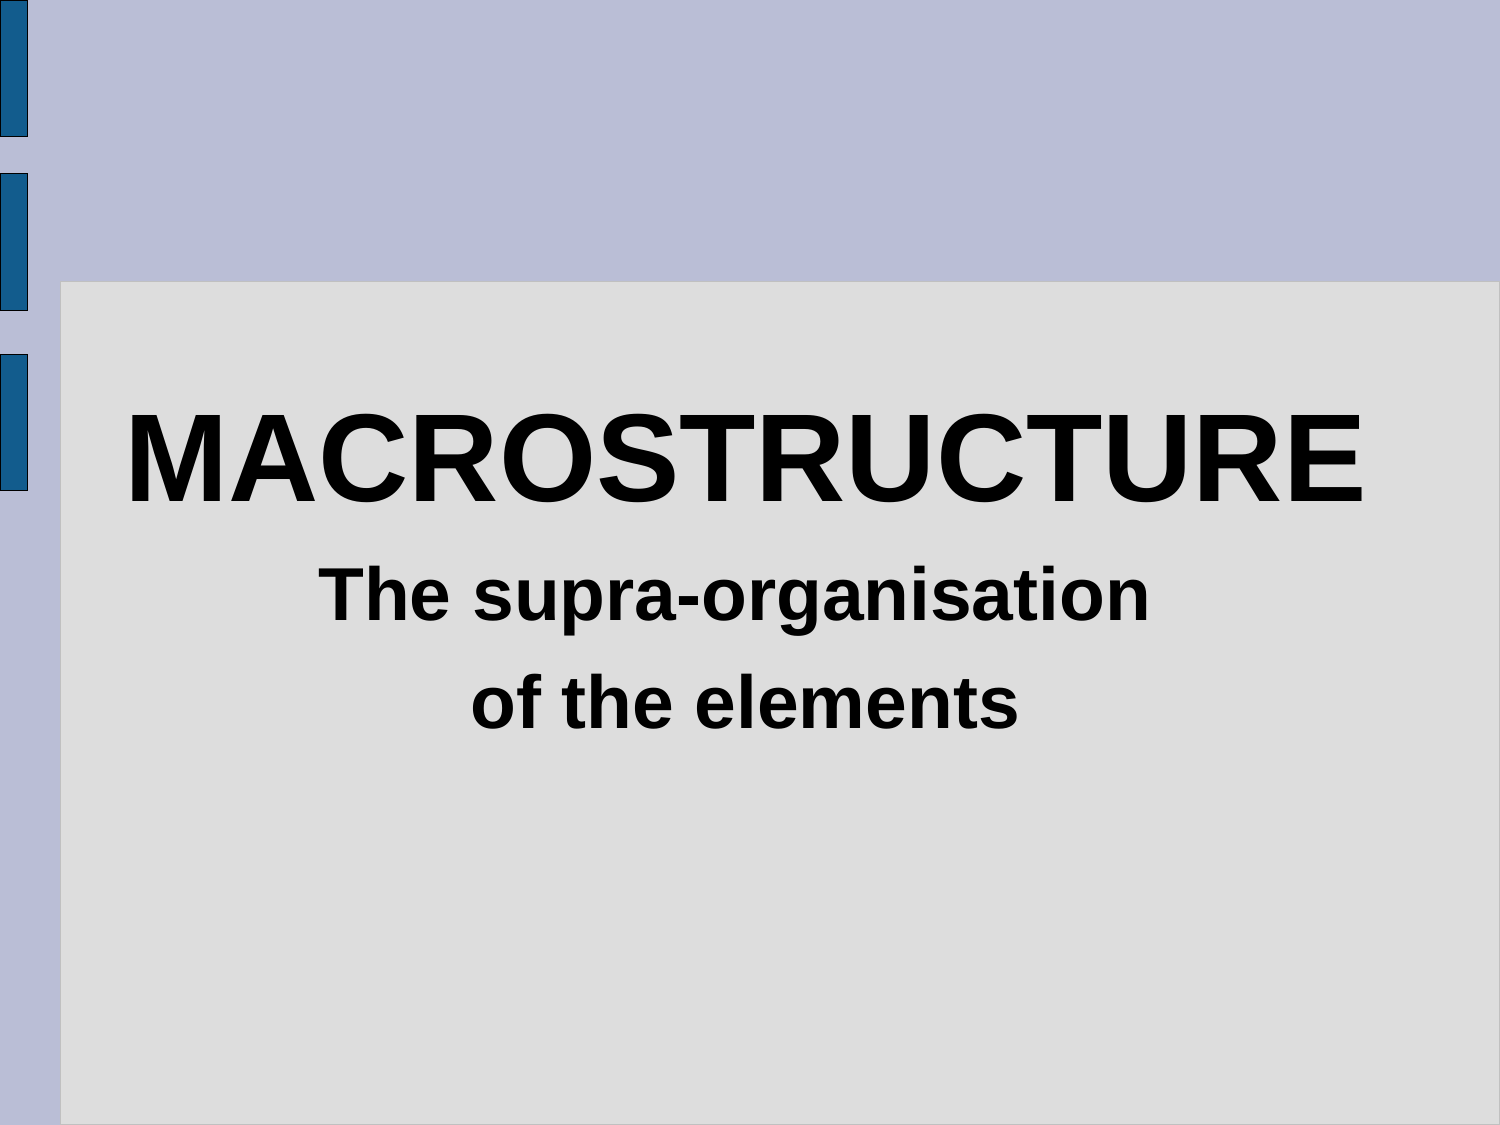

# MACROSTRUCTURE
The supra-organisation
of the elements